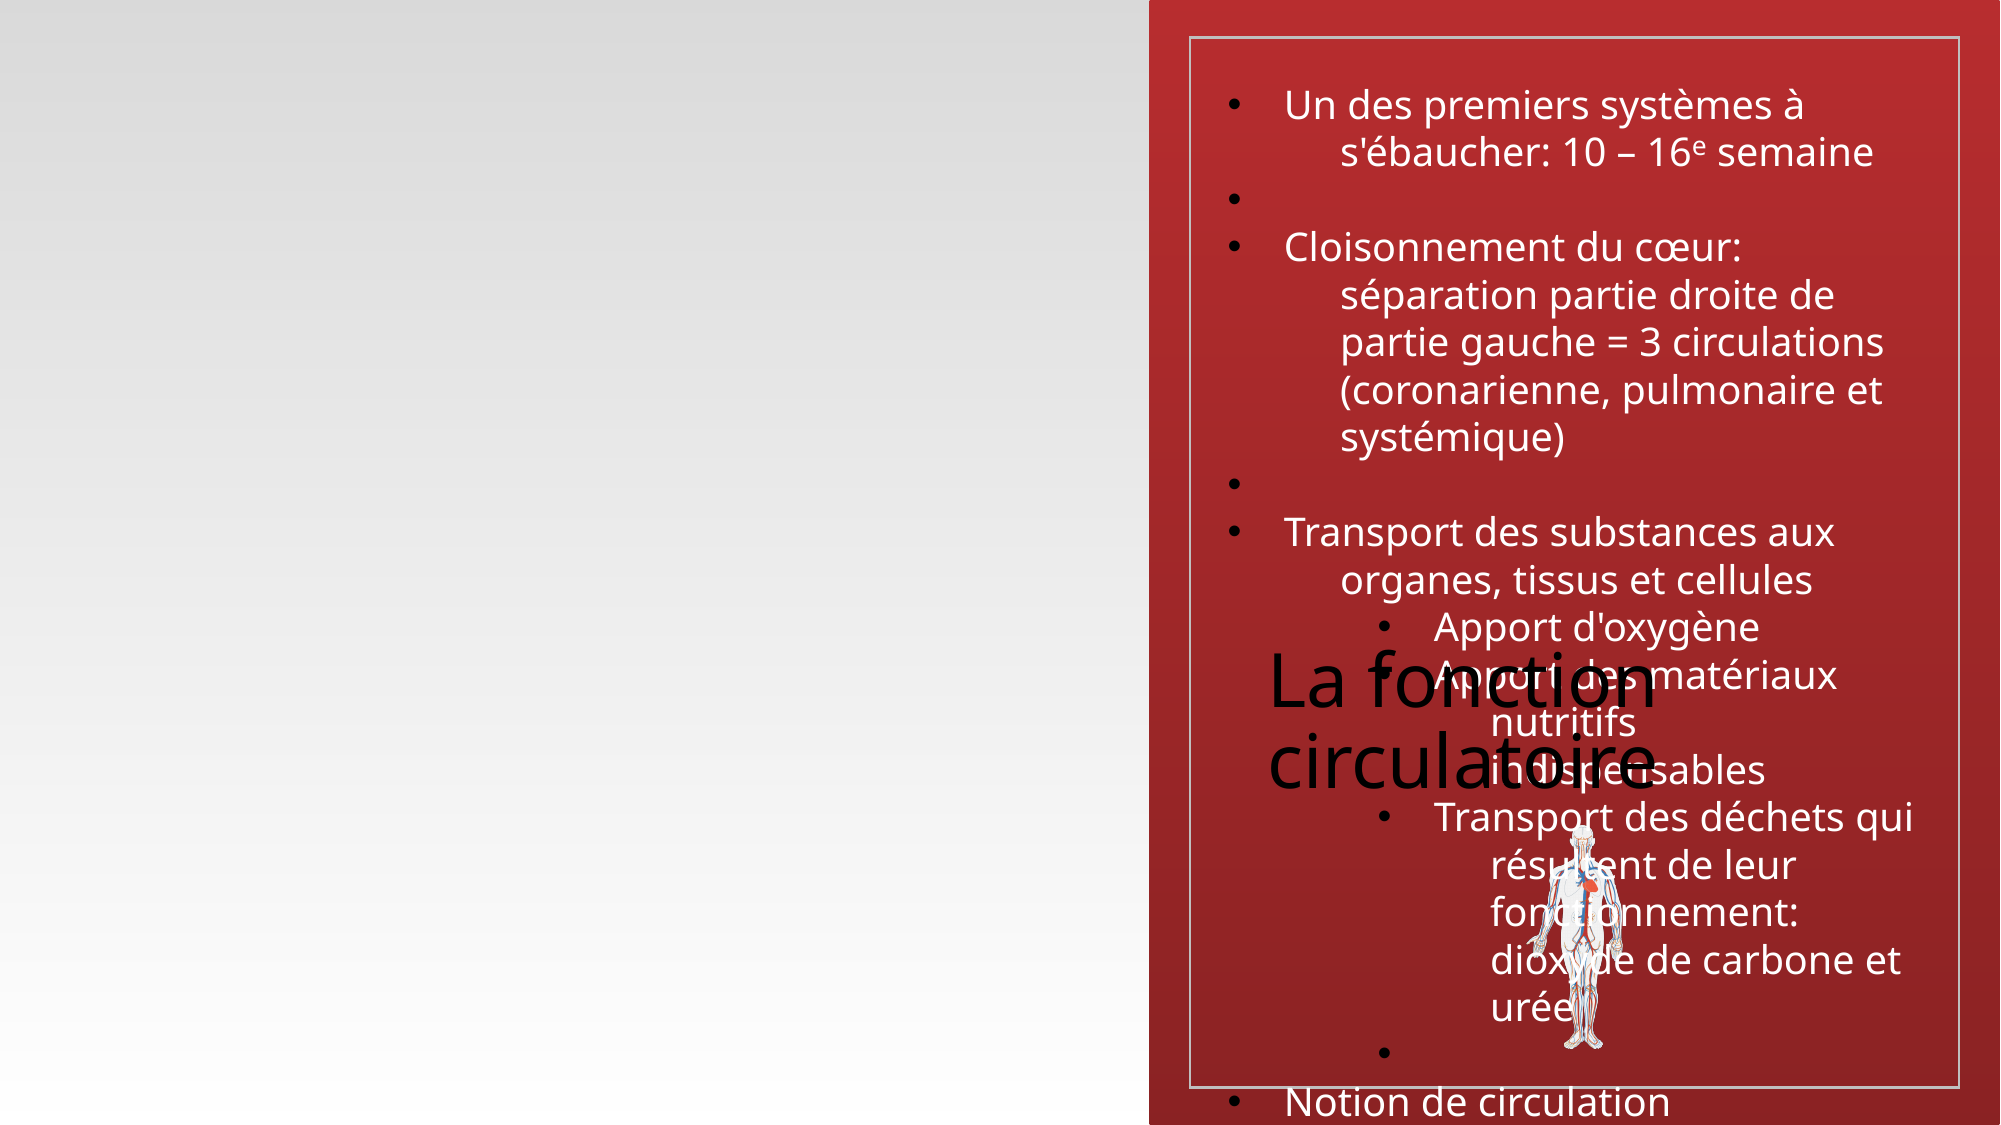

Un des premiers systèmes à s'ébaucher: 10 – 16e semaine
Cloisonnement du cœur: séparation partie droite de partie gauche = 3 circulations (coronarienne, pulmonaire et systémique)
Transport des substances aux organes, tissus et cellules
Apport d'oxygène
Apport des matériaux nutritifs indispensables
Transport des déchets qui résultent de leur fonctionnement: dioxyde de carbone et urée
Notion de circulation
3 grandes parties
# La fonction circulatoire